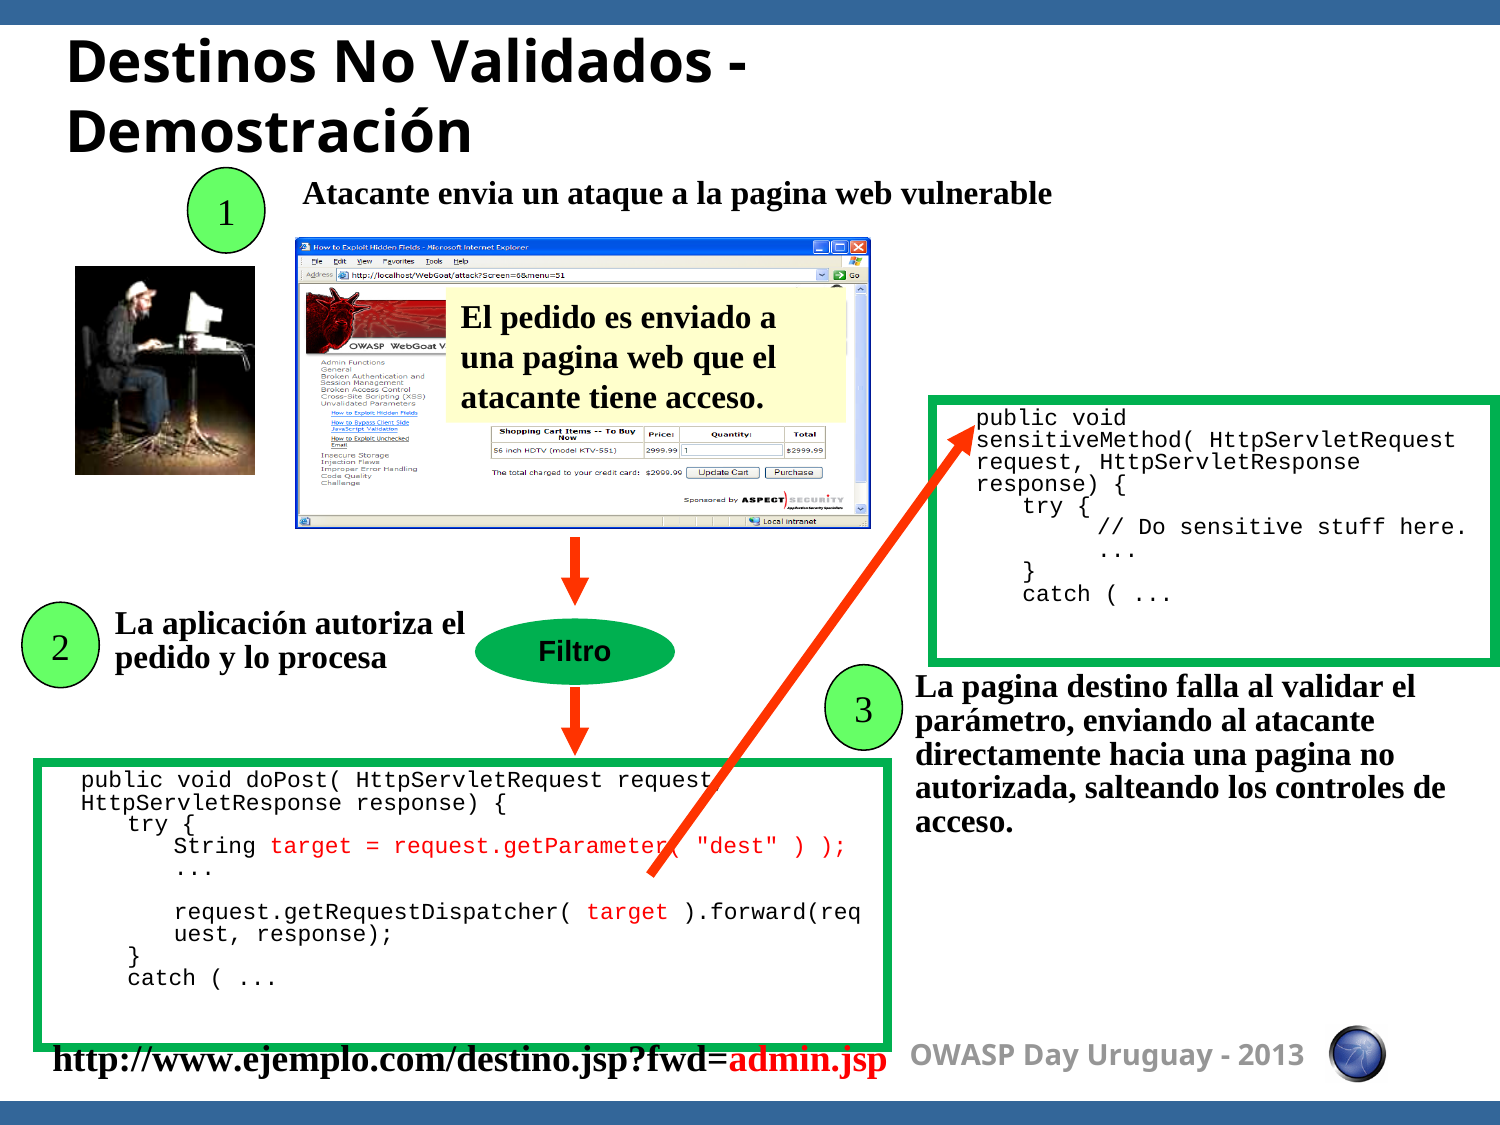

# Destinos No Validados - Demostración
1
Atacante envia un ataque a la pagina web vulnerable
El pedido es enviado a una pagina web que el atacante tiene acceso.
	public void sensitiveMethod( HttpServletRequest request, HttpServletResponse response) {
		try {
				// Do sensitive stuff here.
				...
}
catch ( ...
La aplicación autoriza el pedido y lo procesa
2
Filtro
La pagina destino falla al validar el parámetro, enviando al atacante directamente hacia una pagina no autorizada, salteando los controles de acceso.
3
	public void doPost( HttpServletRequest request, HttpServletResponse response) {
		try {
			String target = request.getParameter( "dest" ) );
	...
	request.getRequestDispatcher( target ).forward(request, response);
}
catch ( ...
http://www.ejemplo.com/destino.jsp?fwd=admin.jsp